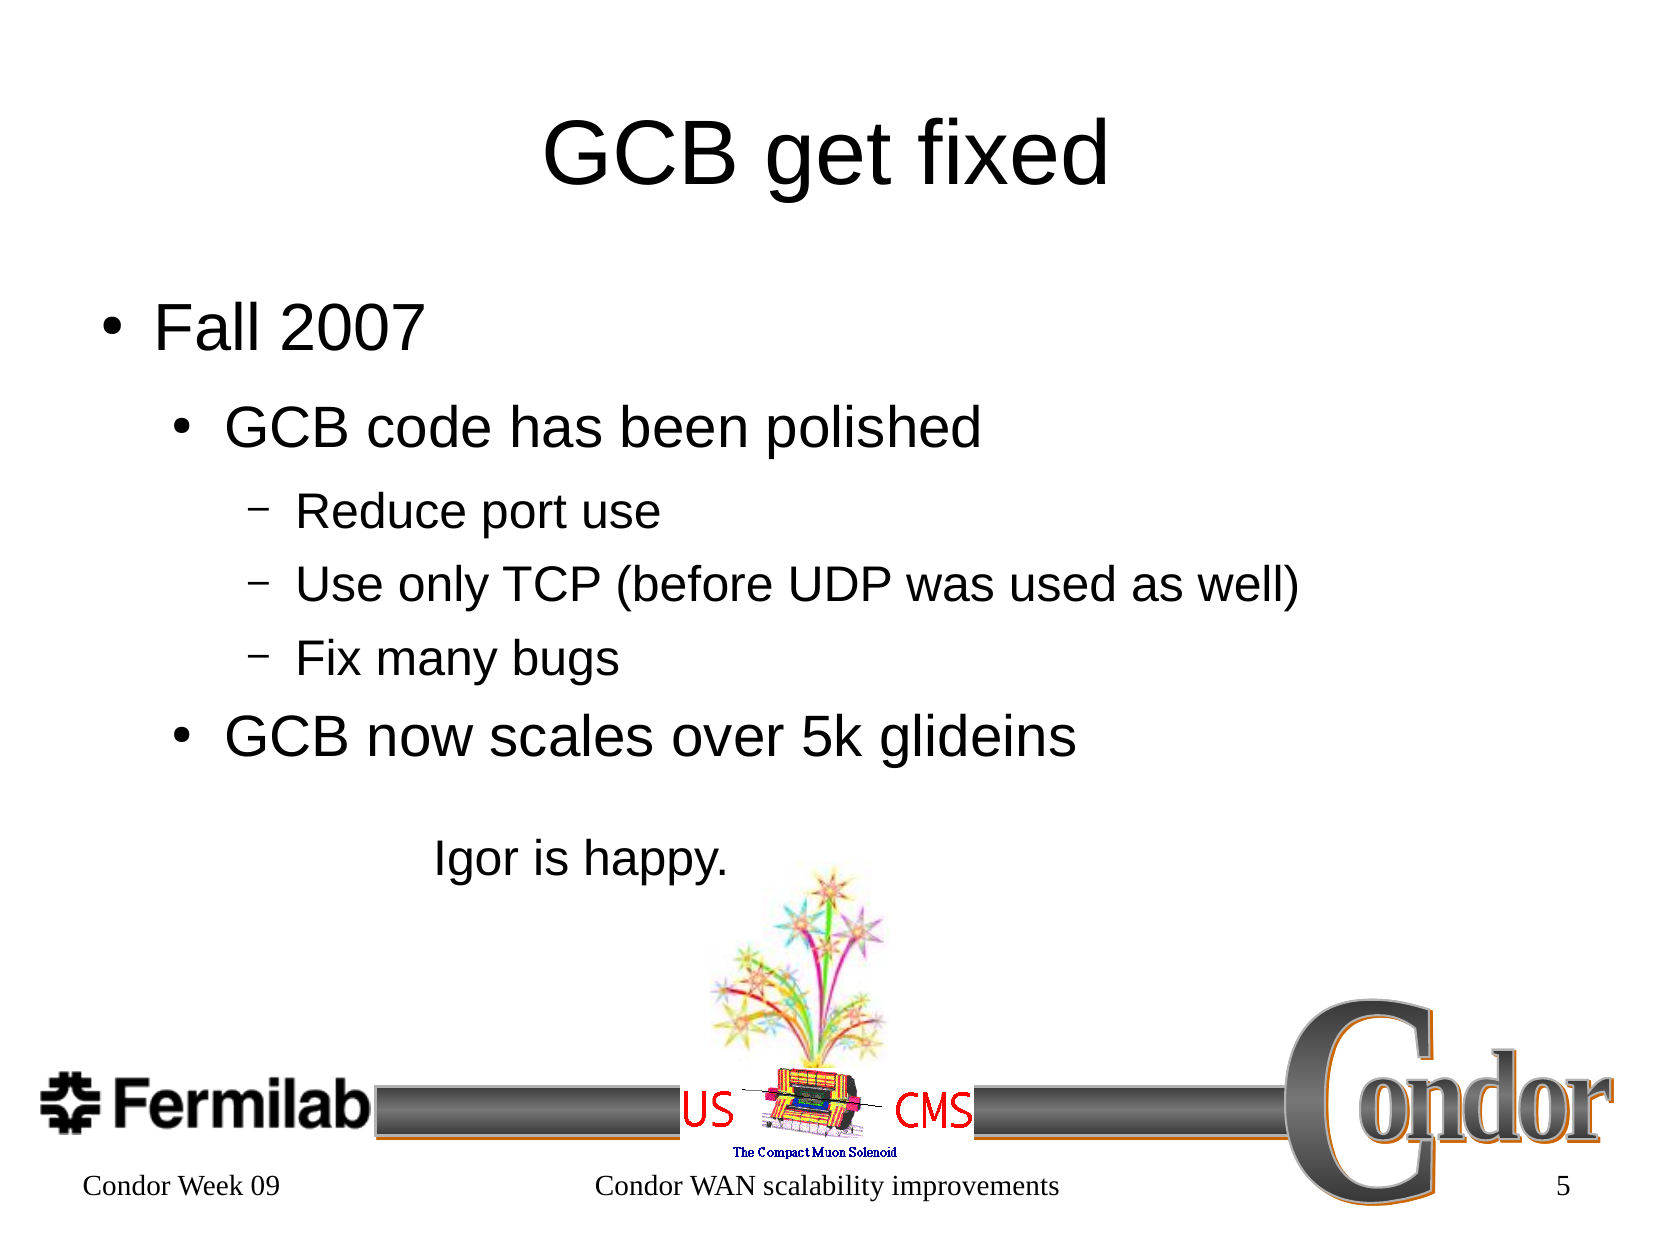

# GCB get fixed
Fall 2007
GCB code has been polished
Reduce port use
Use only TCP (before UDP was used as well)
Fix many bugs
GCB now scales over 5k glideins
Igor is happy.
Condor Week 09
Condor WAN scalability improvements
5